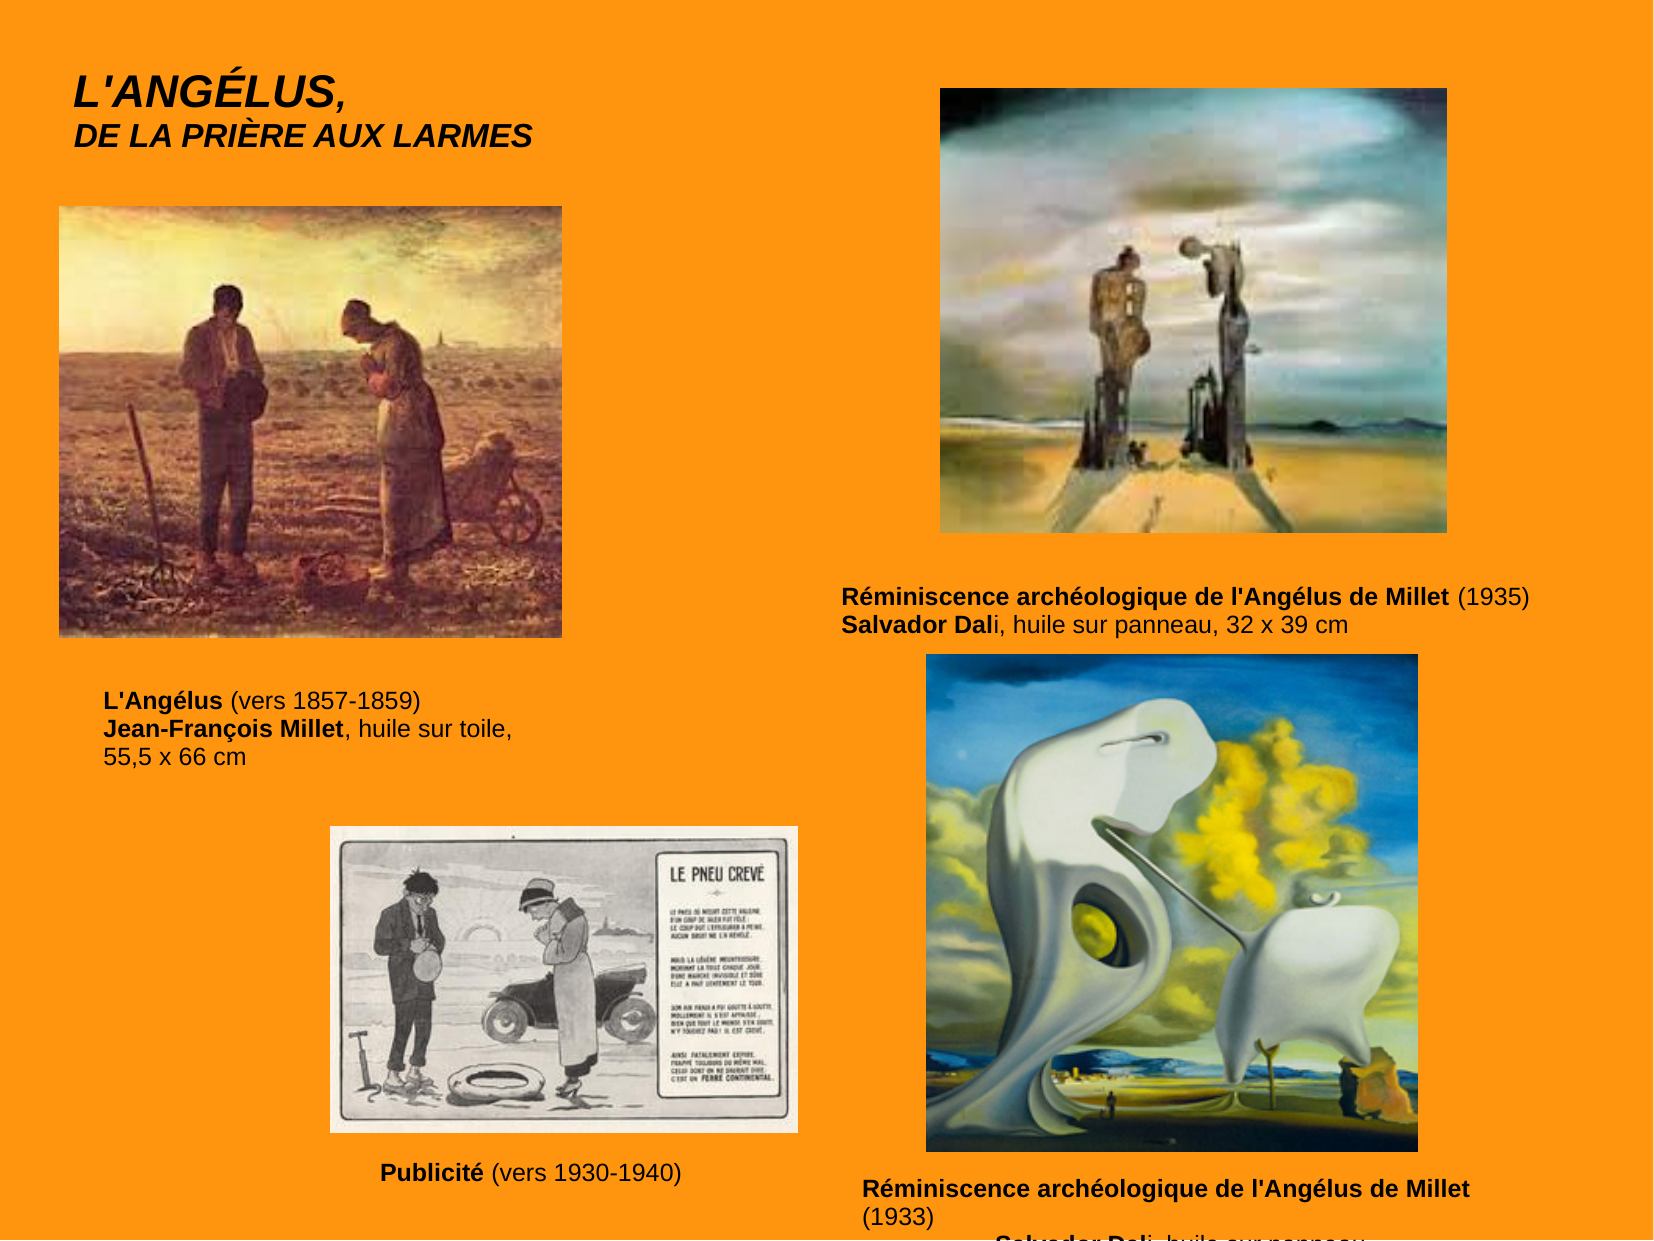

L'ANGÉLUS,
DE LA PRIÈRE AUX LARMES
Réminiscence archéologique de l'Angélus de Millet (1935)
Salvador Dali, huile sur panneau, 32 x 39 cm
L'Angélus (vers 1857-1859)
Jean-François Millet, huile sur toile,
55,5 x 66 cm
 Publicité (vers 1930-1940)
Réminiscence archéologique de l'Angélus de Millet (1933)
 Salvador Dali, huile sur panneau